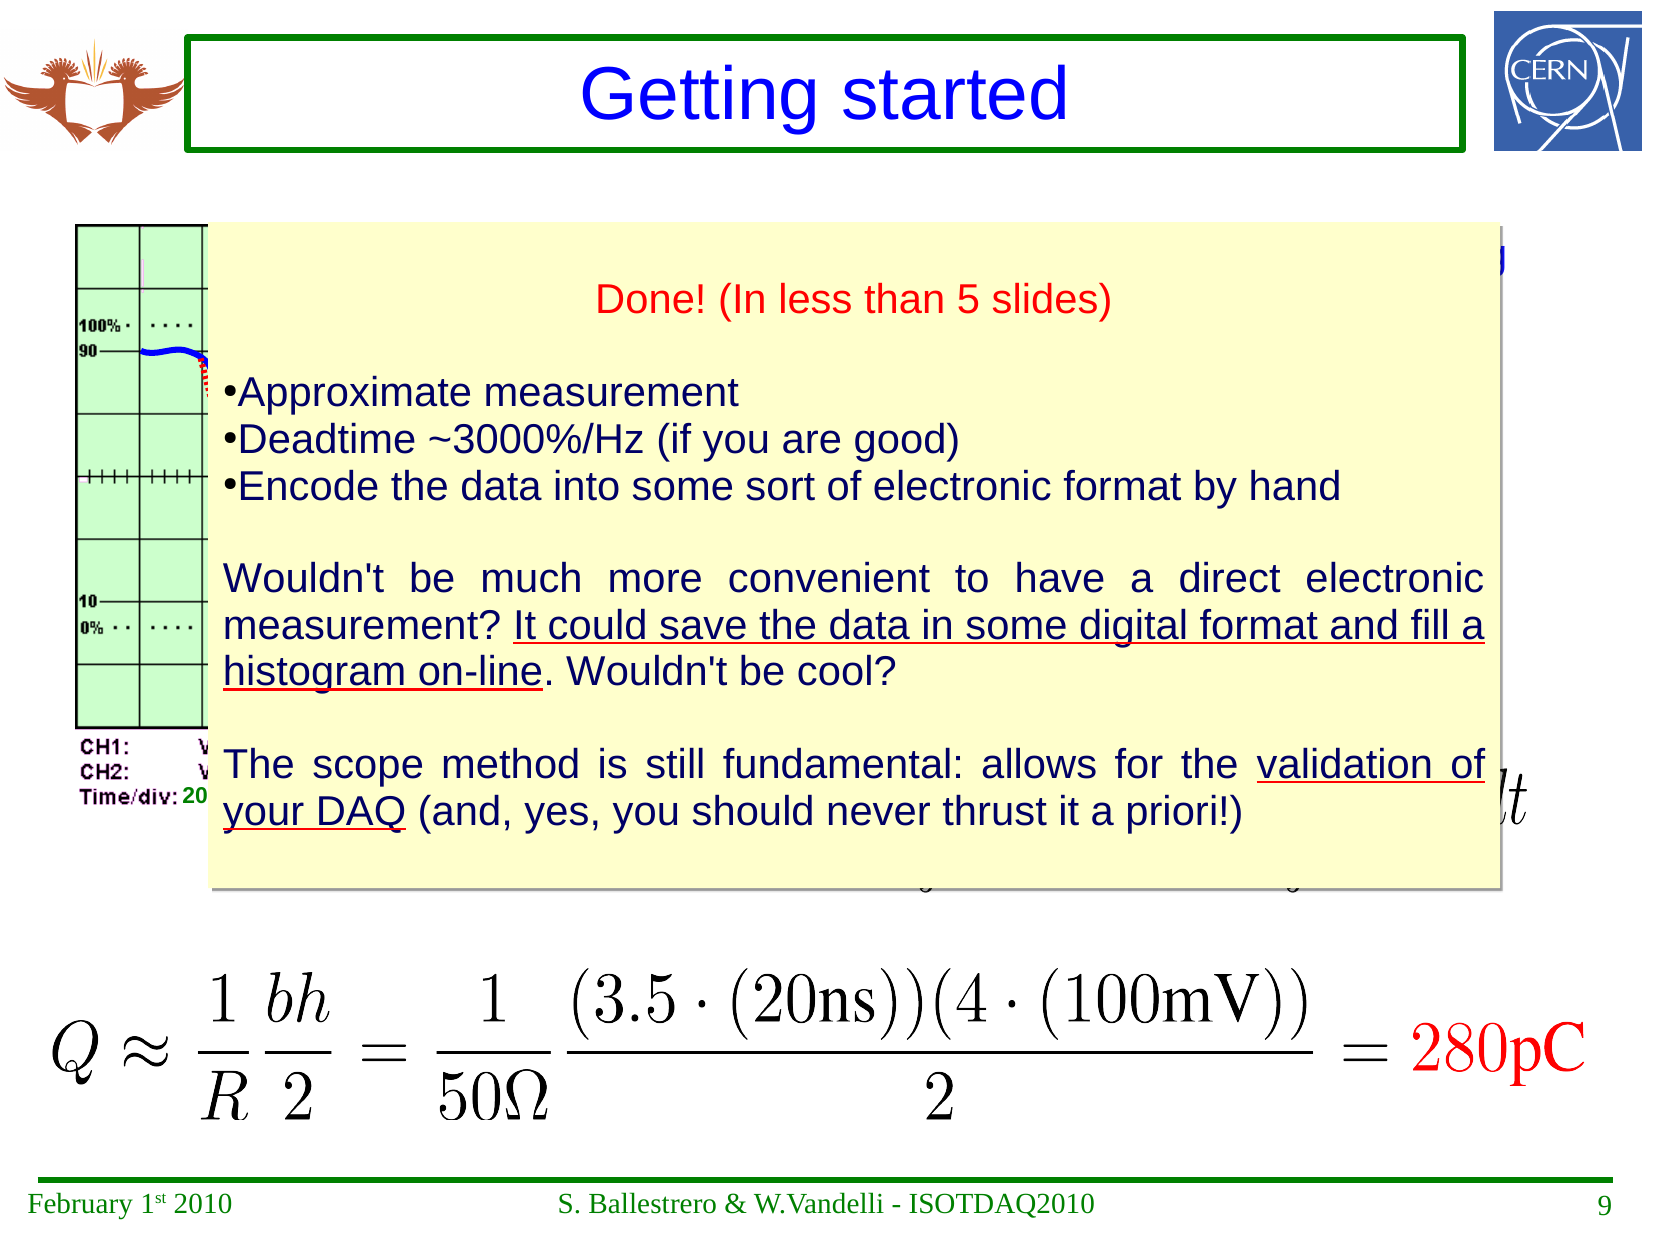

# Getting started
Done! (In less than 5 slides)
Approximate measurement
Deadtime ~3000%/Hz (if you are good)
Encode the data into some sort of electronic format by hand
Wouldn't be much more convenient to have a direct electronic measurement? It could save the data in some digital format and fill a histogram on-line. Wouldn't be cool?
The scope method is still fundamental: allows for the validation of your DAQ (and, yes, you should never thrust it a priori!)
100mV
20ns
Approximate Q measurement using oscilloscope
b
i(t)
V(t)
h
R=50
9